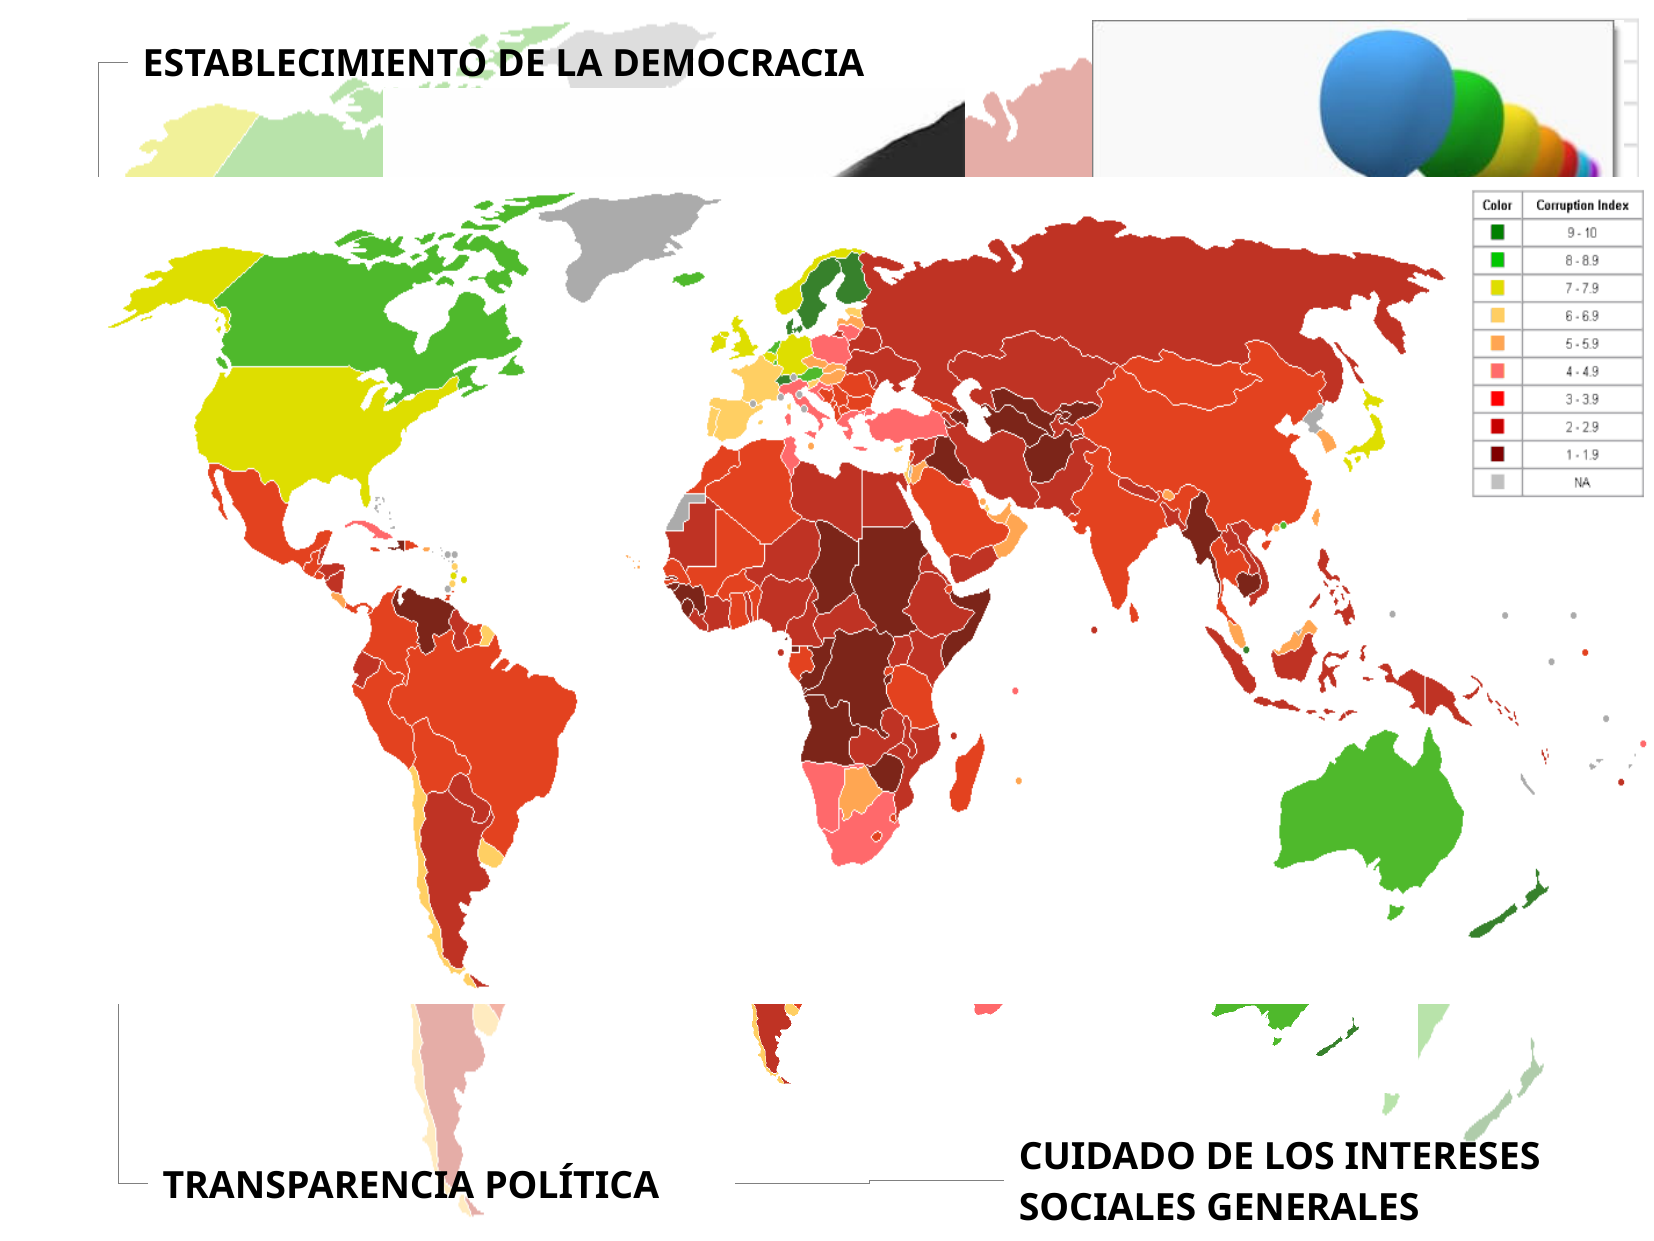

ESTABLECIMIENTO DE LA DEMOCRACIA
EFICACIA
DE LOS GOBIERNOS
FIN DE LA CORRUPCIÓN
CUIDADO DE LOS INTERESES
SOCIALES GENERALES
TRANSPARENCIA POLÍTICA